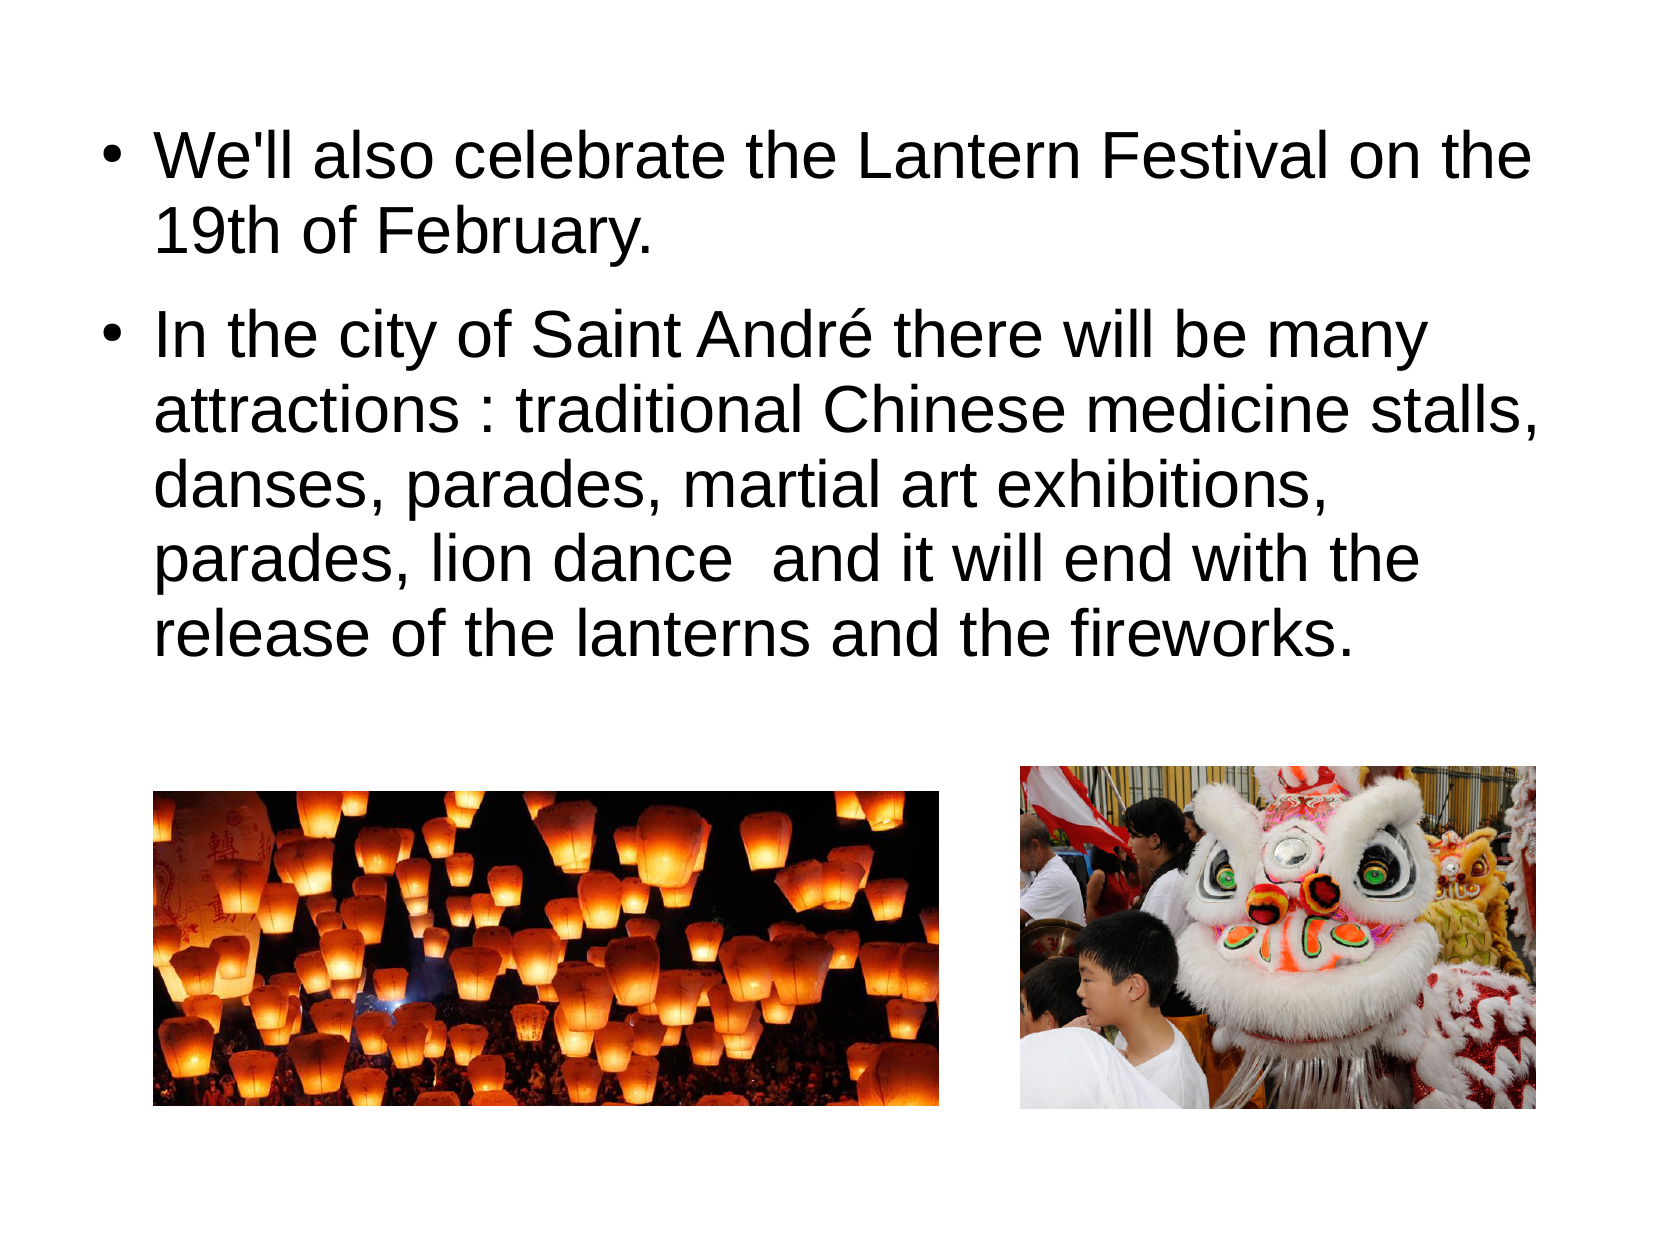

# We'll also celebrate the Lantern Festival on the 19th of February.
In the city of Saint André there will be many attractions : traditional Chinese medicine stalls, danses, parades, martial art exhibitions, parades, lion dance and it will end with the release of the lanterns and the fireworks.